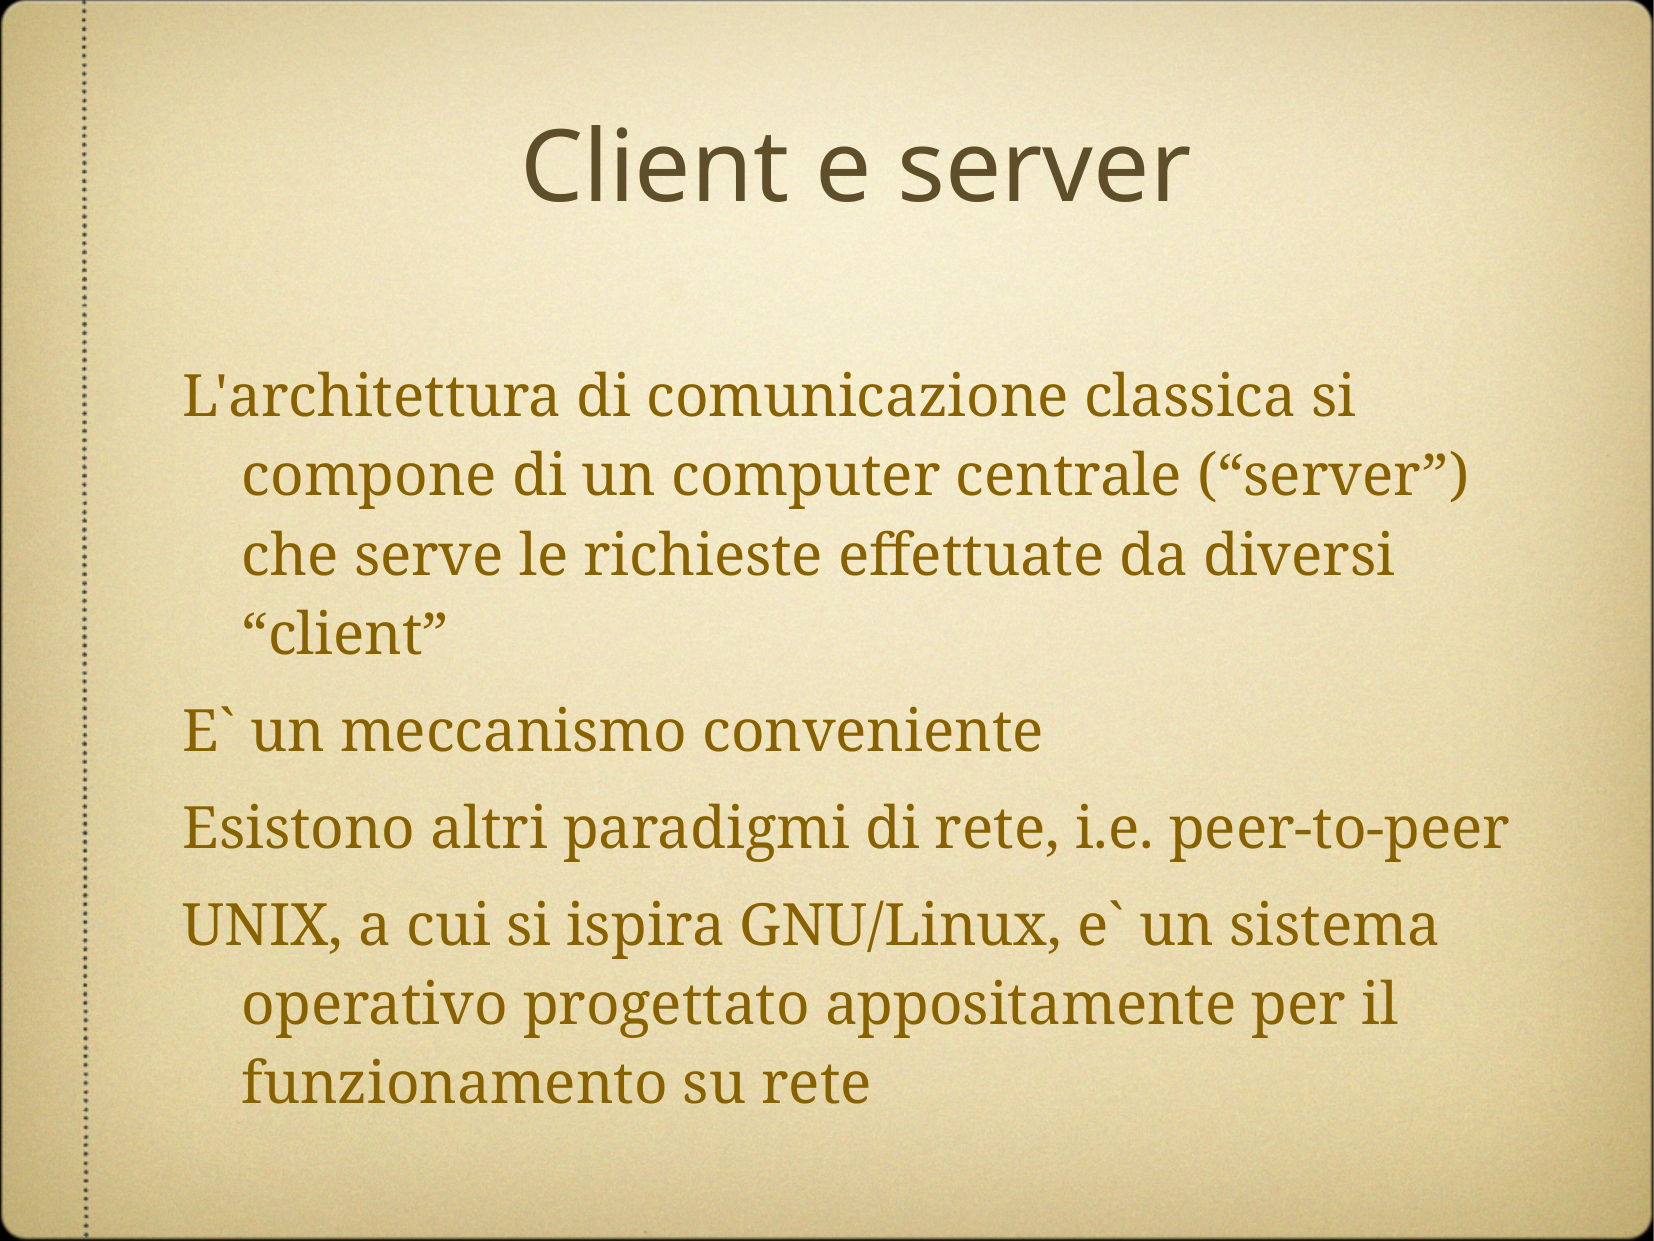

# Client e server
L'architettura di comunicazione classica si compone di un computer centrale (“server”) che serve le richieste effettuate da diversi “client”
E` un meccanismo conveniente
Esistono altri paradigmi di rete, i.e. peer-to-peer
UNIX, a cui si ispira GNU/Linux, e` un sistema operativo progettato appositamente per il funzionamento su rete